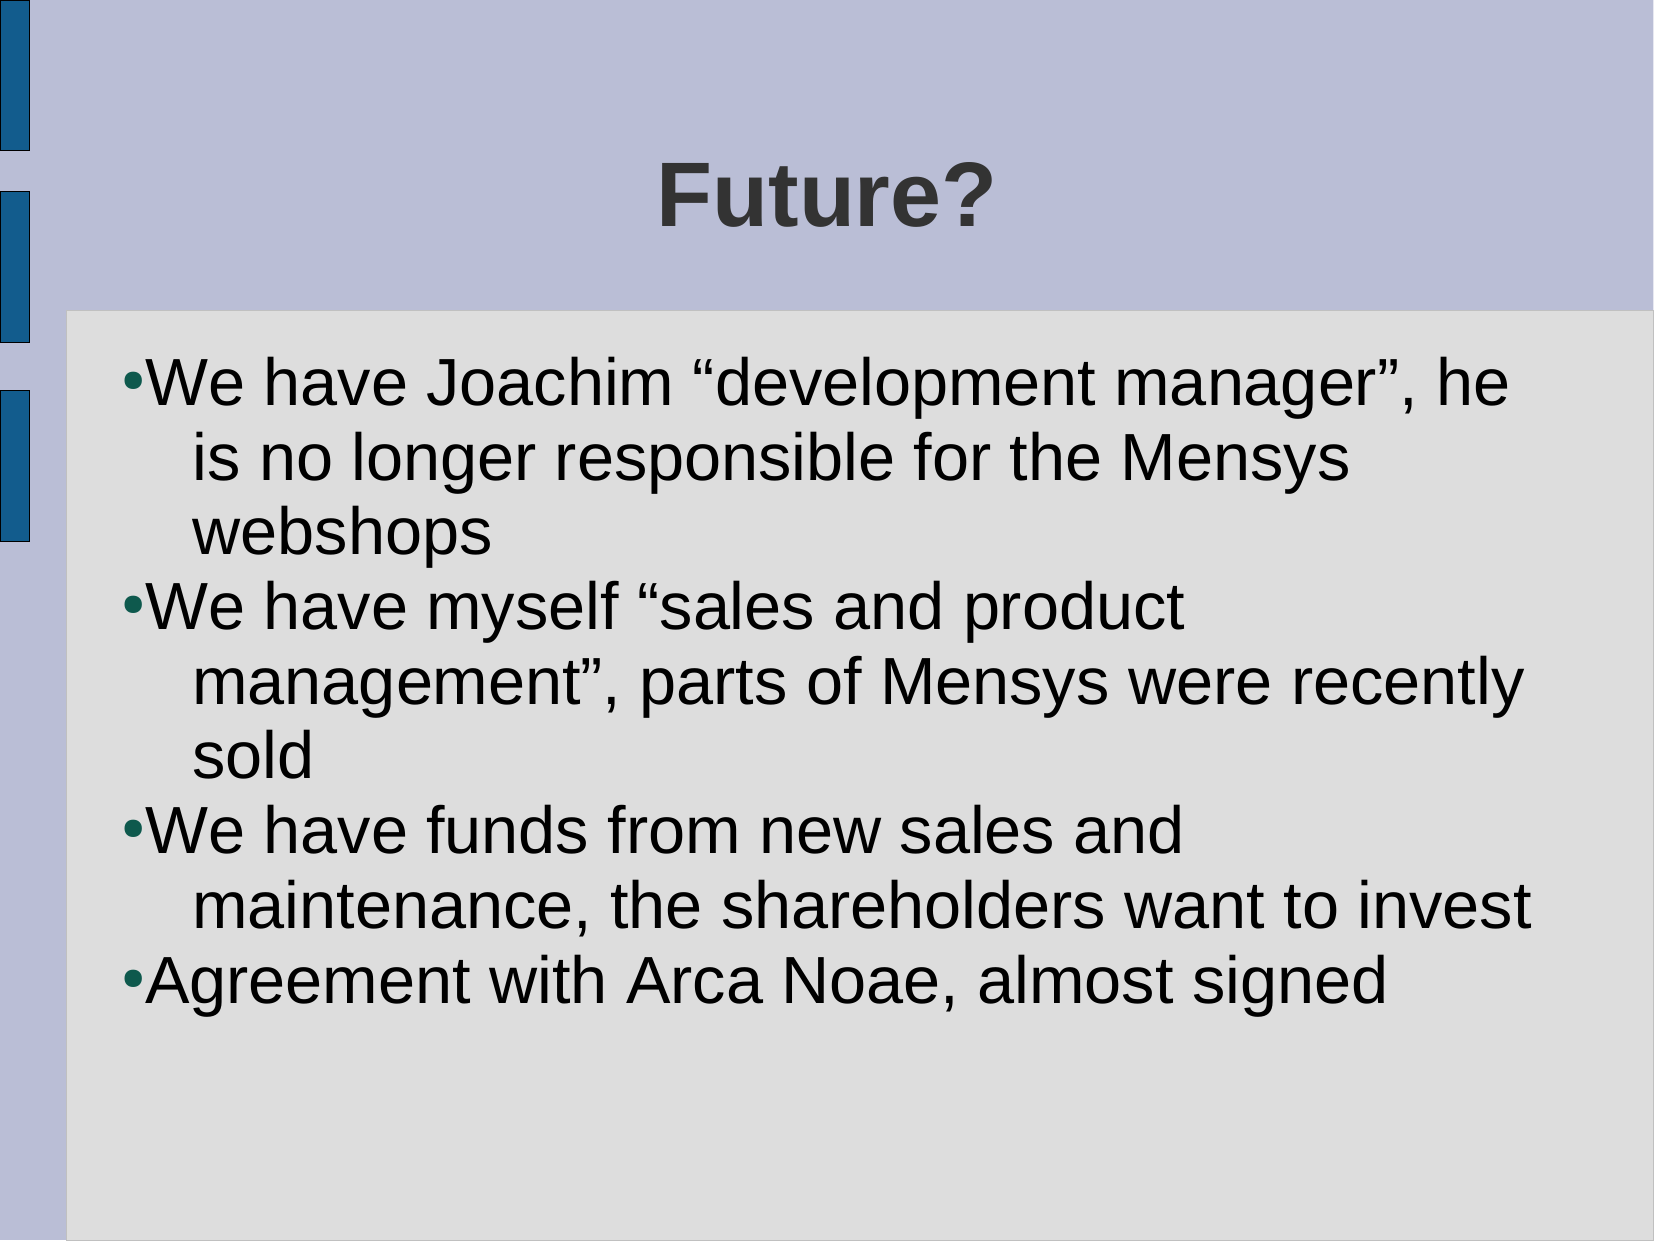

# Future?
We have Joachim “development manager”, he is no longer responsible for the Mensys webshops
We have myself “sales and product management”, parts of Mensys were recently sold
We have funds from new sales and maintenance, the shareholders want to invest
Agreement with Arca Noae, almost signed